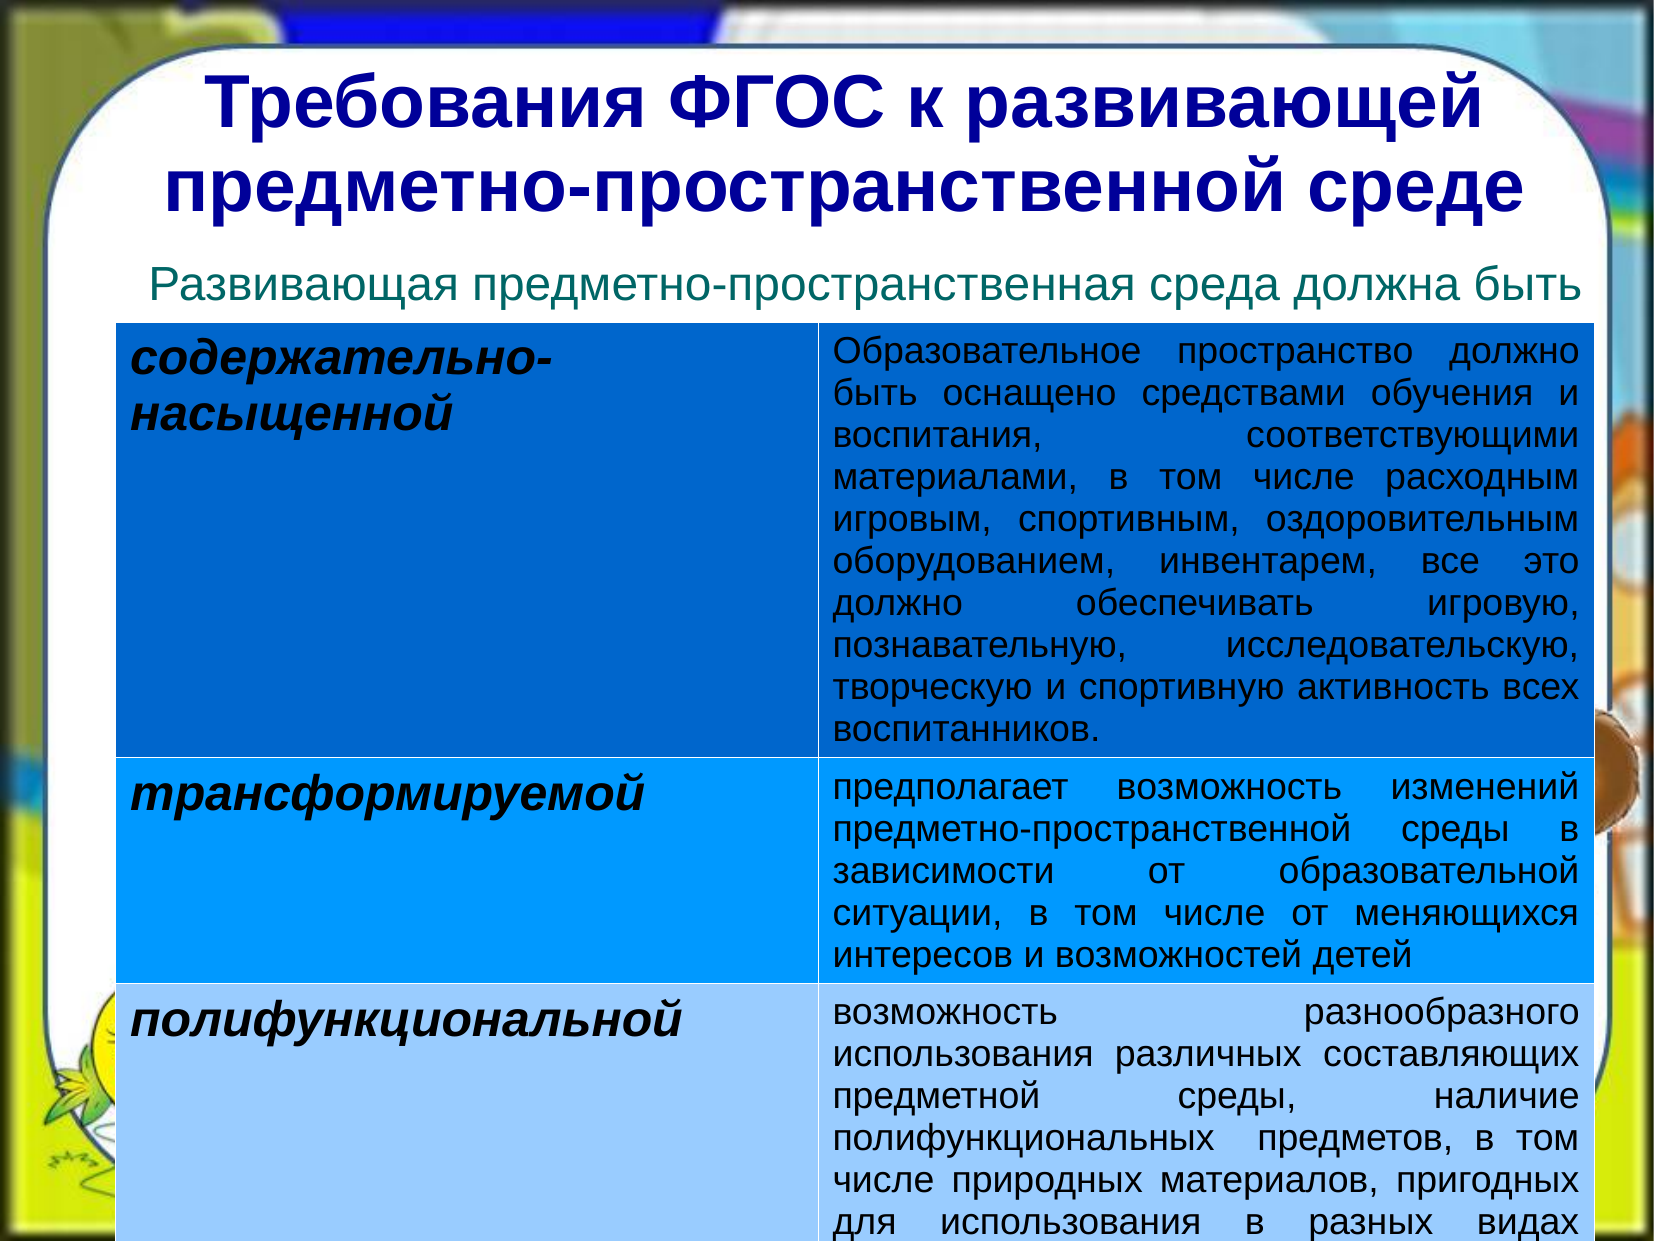

# Требования ФГОС к развивающей предметно-пространственной среде
Развивающая предметно-пространственная среда должна быть
| содержательно-насыщенной | Образовательное пространство должно быть оснащено средствами обучения и воспитания, соответствующими материалами, в том числе расходным игровым, спортивным, оздоровительным оборудованием, инвентарем, все это должно обеспечивать игровую, познавательную, исследовательскую, творческую и спортивную активность всех воспитанников. |
| --- | --- |
| трансформируемой | предполагает возможность изменений предметно-пространственной среды в зависимости от образовательной ситуации, в том числе от меняющихся интересов и возможностей детей |
| полифункциональной | возможность разнообразного использования различных составляющих предметной среды, наличие полифункциональных предметов, в том числе природных материалов, пригодных для использования в разных видах детской активности |